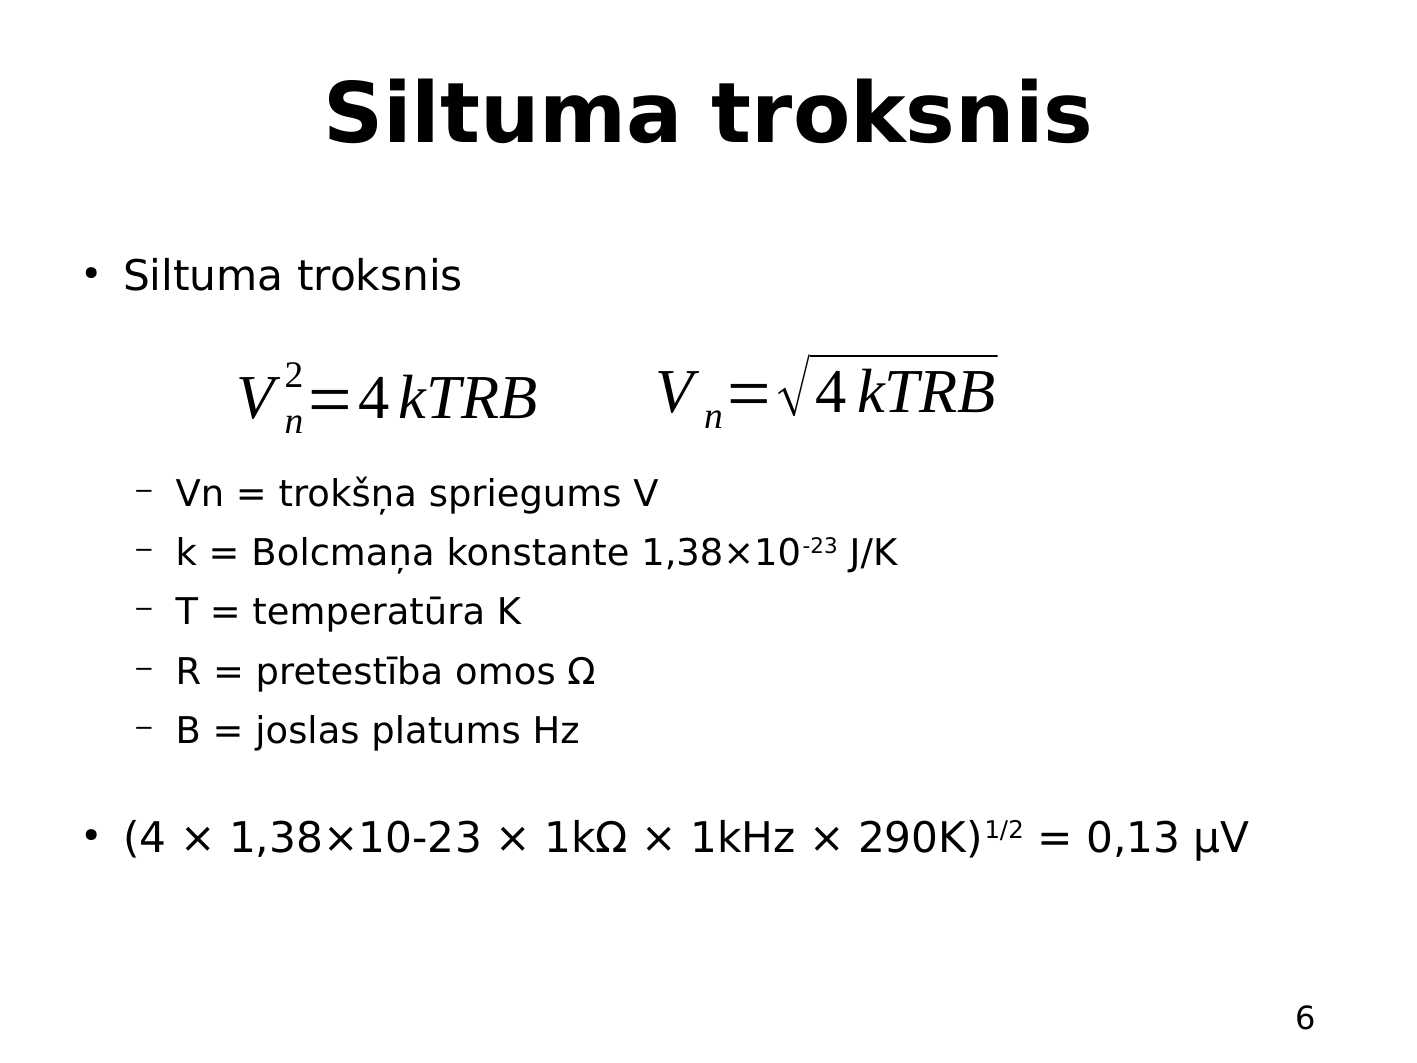

# Siltuma troksnis
Siltuma troksnis
Vn = trokšņa spriegums V
k = Bolcmaņa konstante 1,38×10-23 J/K
T = temperatūra K
R = pretestība omos Ω
B = joslas platums Hz
(4 × 1,38×10-23 × 1kΩ × 1kHz × 290K)1/2 = 0,13 µV